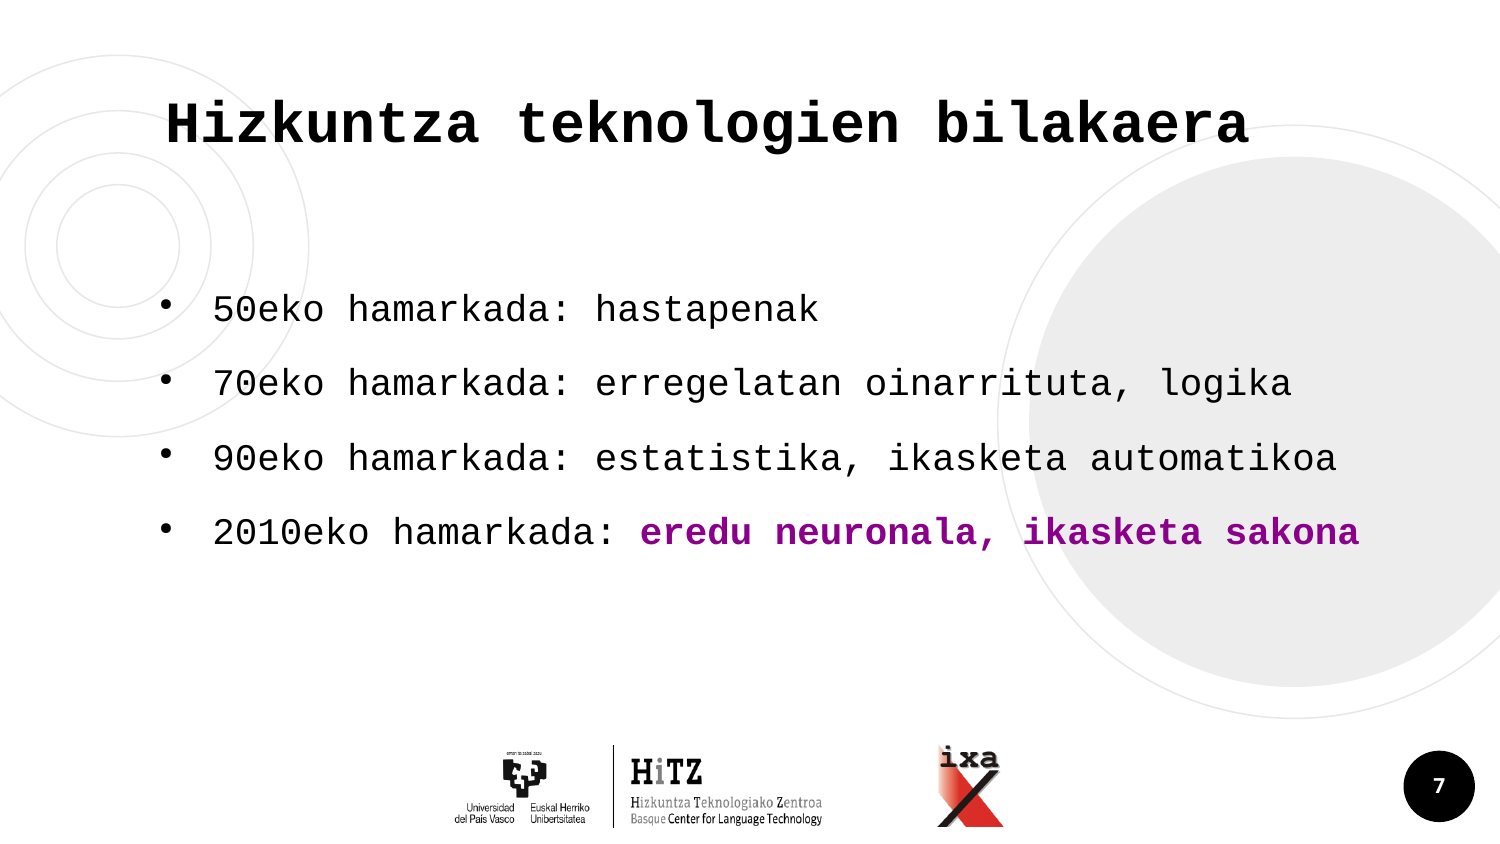

Hizkuntza teknologien bilakaera
# 50eko hamarkada: hastapenak
70eko hamarkada: erregelatan oinarrituta, logika
90eko hamarkada: estatistika, ikasketa automatikoa
2010eko hamarkada: eredu neuronala, ikasketa sakona